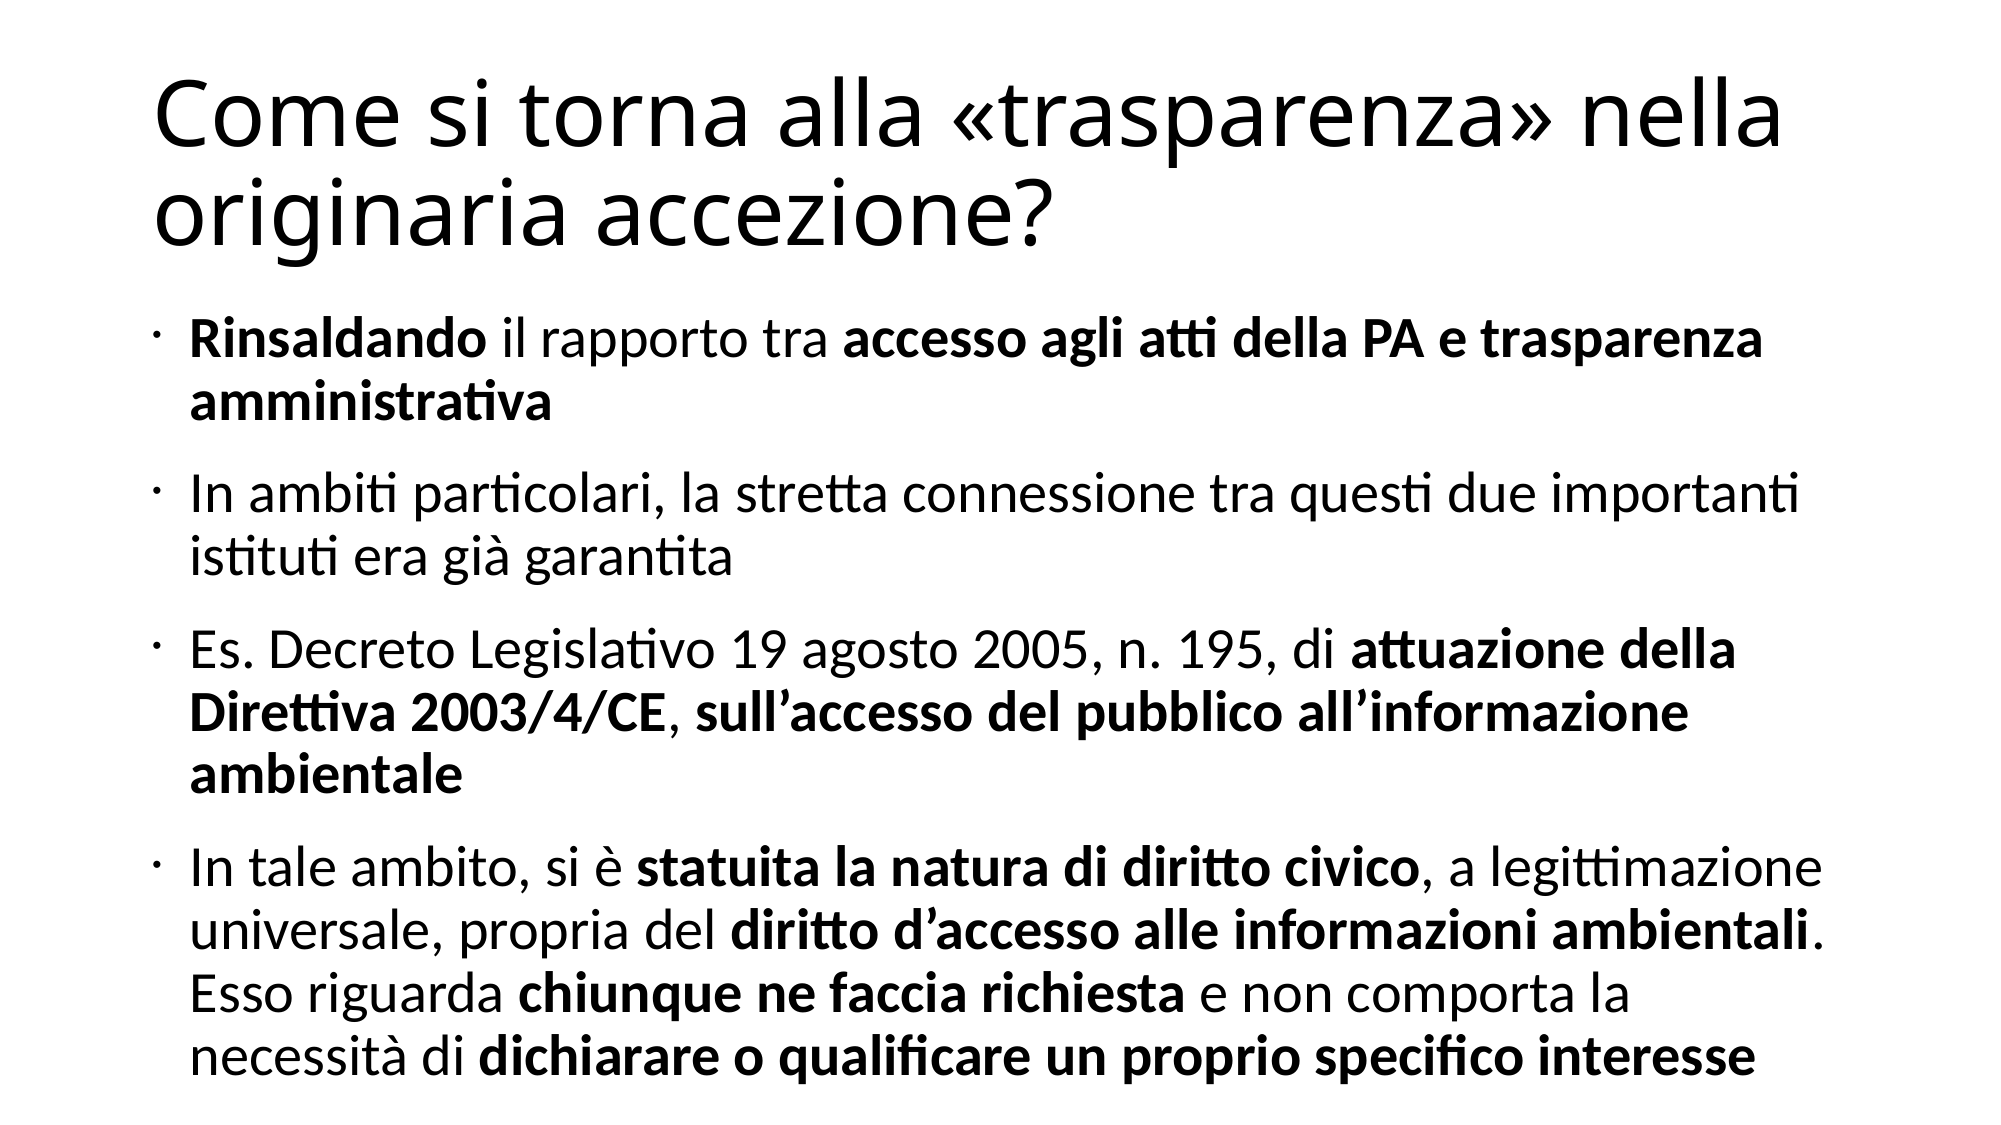

# Come si torna alla «trasparenza» nella originaria accezione?
Rinsaldando il rapporto tra accesso agli atti della PA e trasparenza amministrativa
In ambiti particolari, la stretta connessione tra questi due importanti istituti era già garantita
Es. Decreto Legislativo 19 agosto 2005, n. 195, di attuazione della Direttiva 2003/4/CE, sull’accesso del pubblico all’informazione ambientale
In tale ambito, si è statuita la natura di diritto civico, a legittimazione universale, propria del diritto d’accesso alle informazioni ambientali. Esso riguarda chiunque ne faccia richiesta e non comporta la necessità di dichiarare o qualificare un proprio specifico interesse